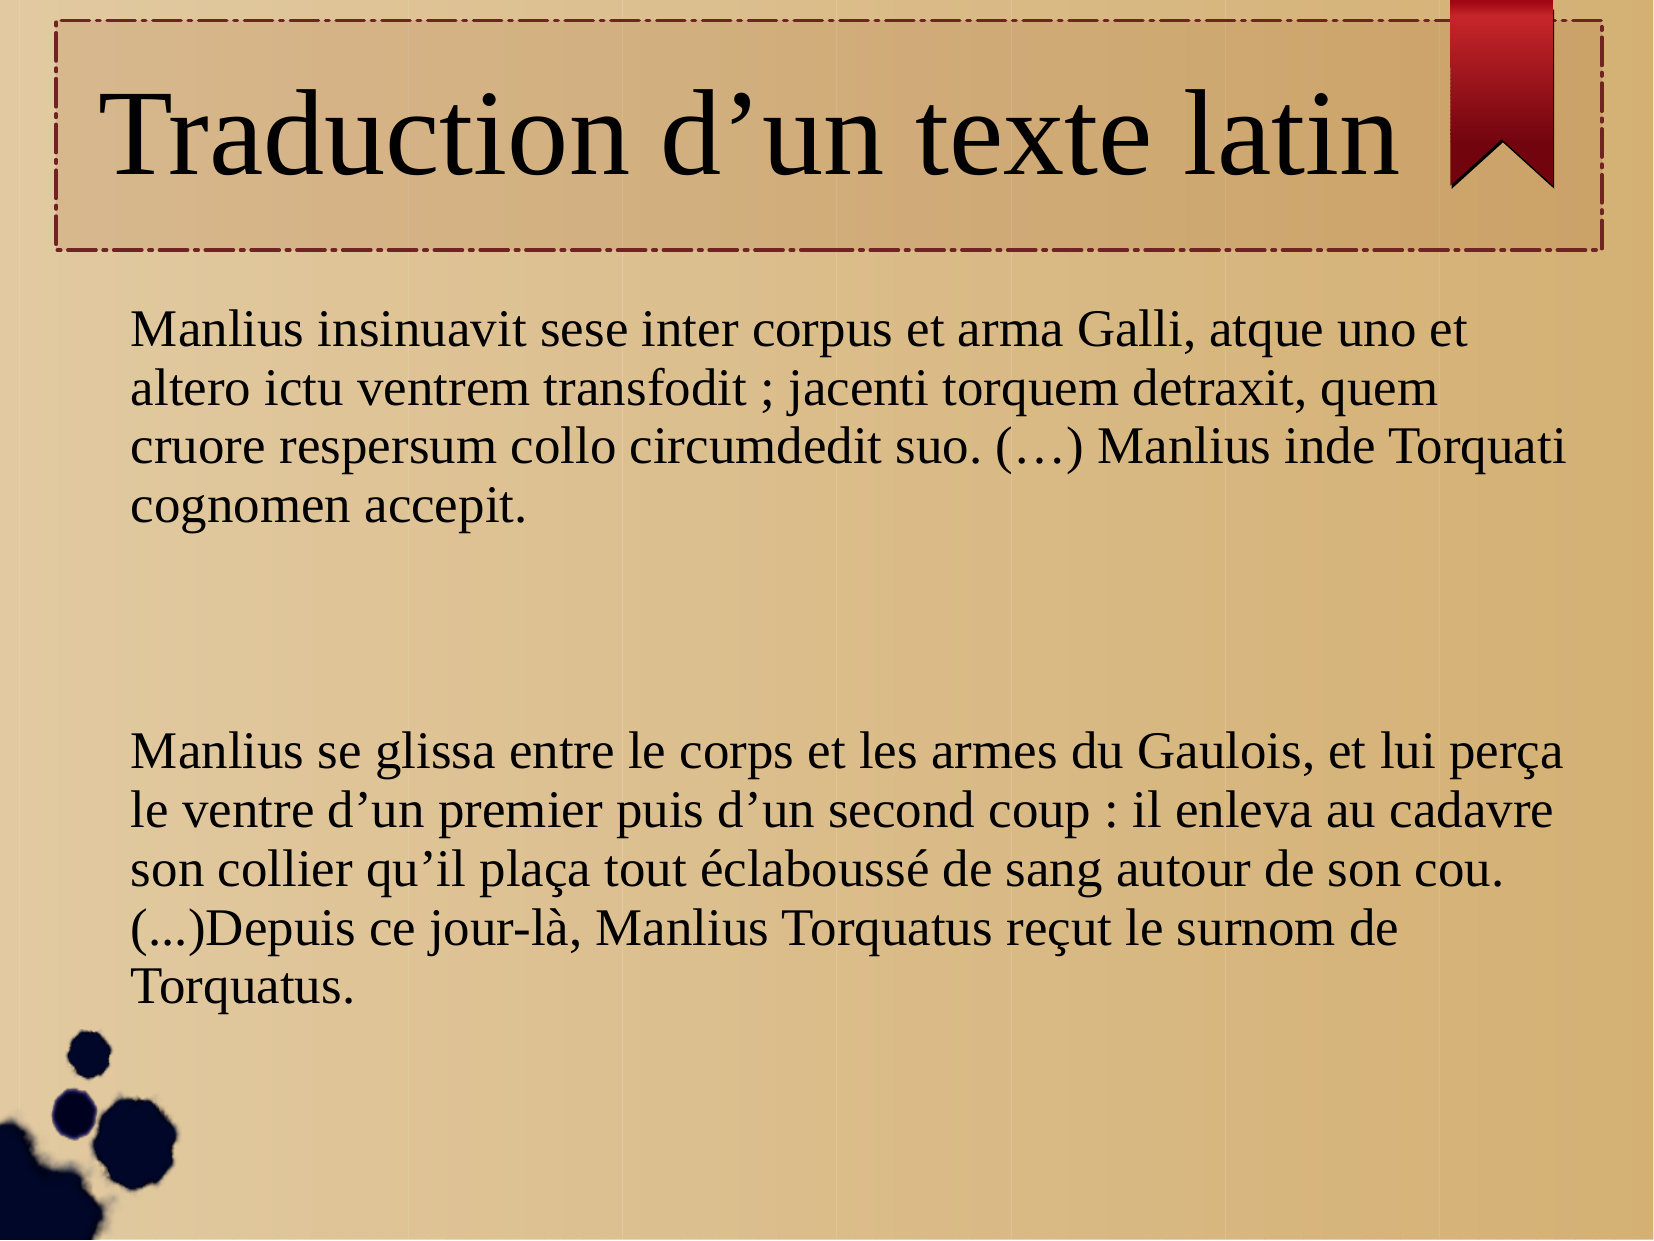

# Traduction d’un texte latin
Manlius insinuavit sese inter corpus et arma Galli, atque uno et altero ictu ventrem transfodit ; jacenti torquem detraxit, quem cruore respersum collo circumdedit suo. (…) Manlius inde Torquati cognomen accepit.
Manlius se glissa entre le corps et les armes du Gaulois, et lui perça le ventre d’un premier puis d’un second coup : il enleva au cadavre son collier qu’il plaça tout éclaboussé de sang autour de son cou. (...)Depuis ce jour-là, Manlius Torquatus reçut le surnom de Torquatus.